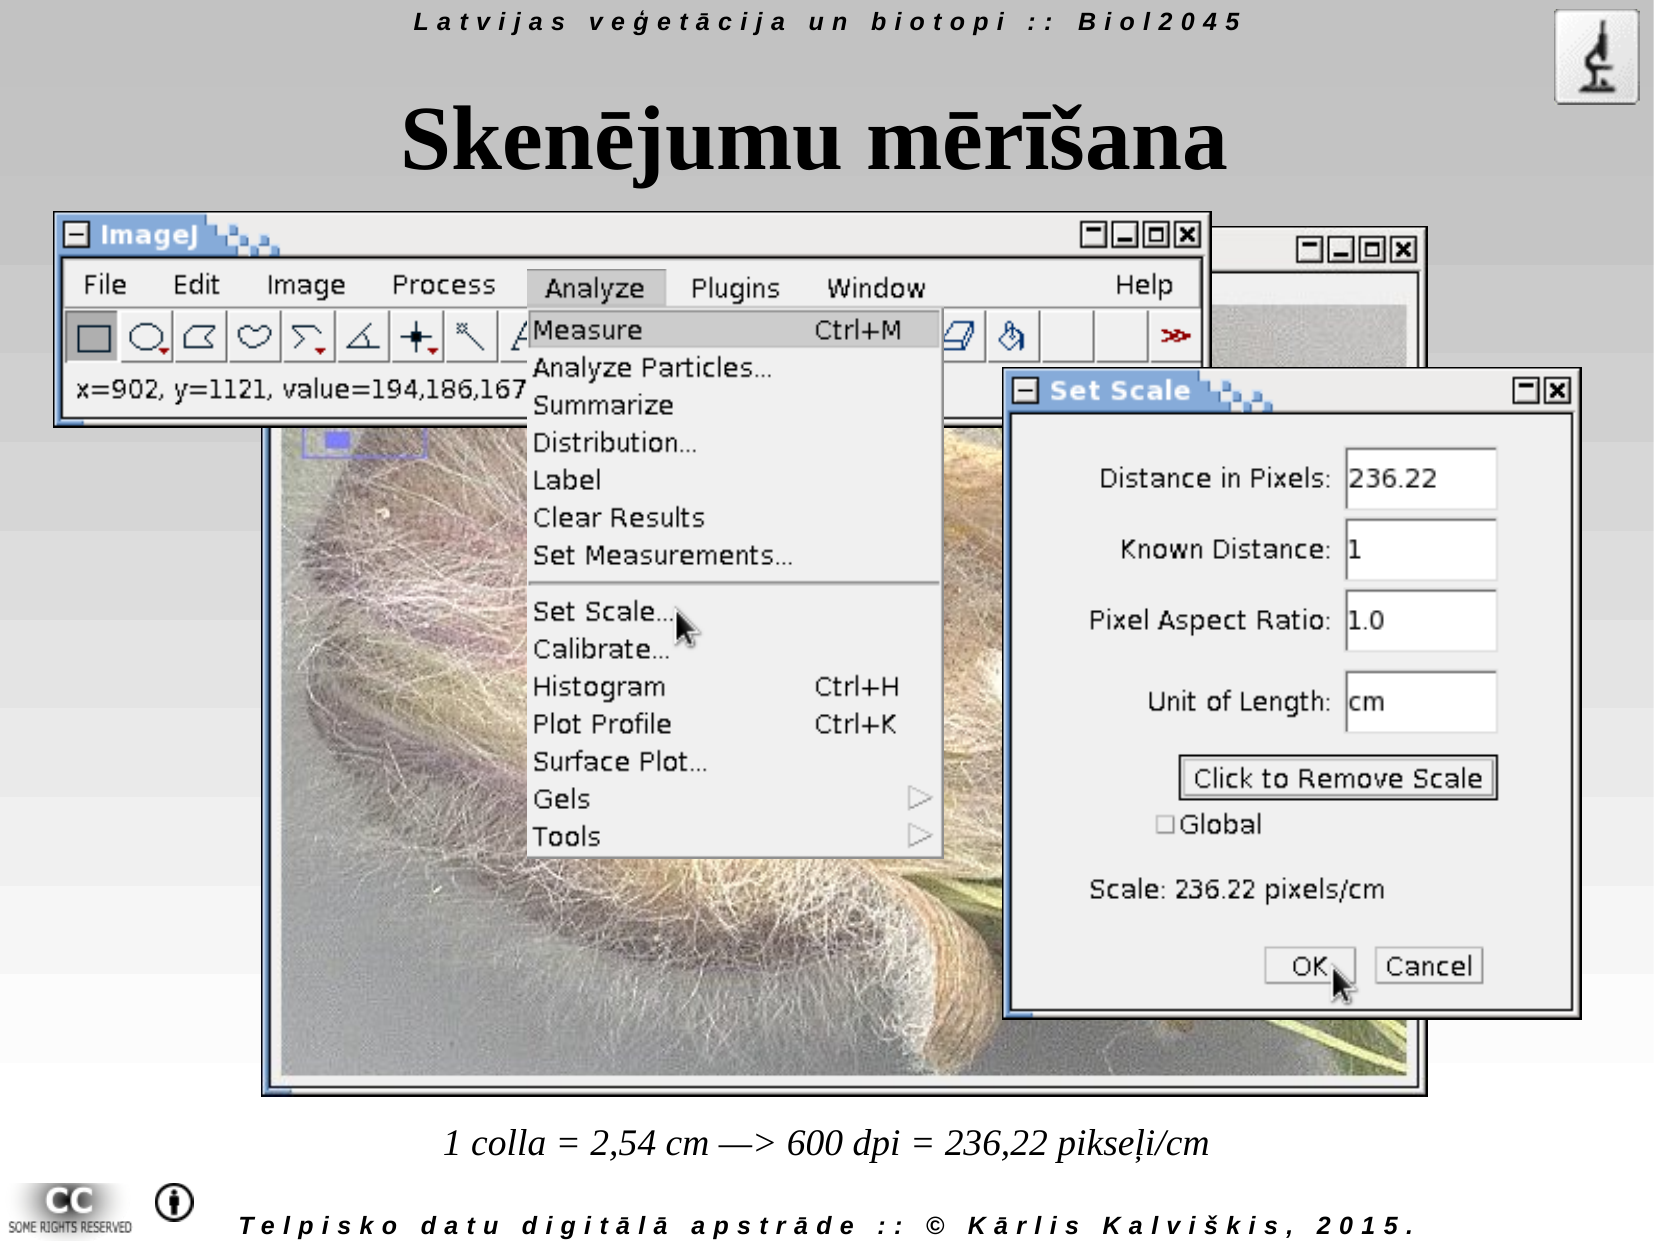

# Skenējumu mērīšana
1 colla = 2,54 cm —> 600 dpi = 236,22 pikseļi/cm